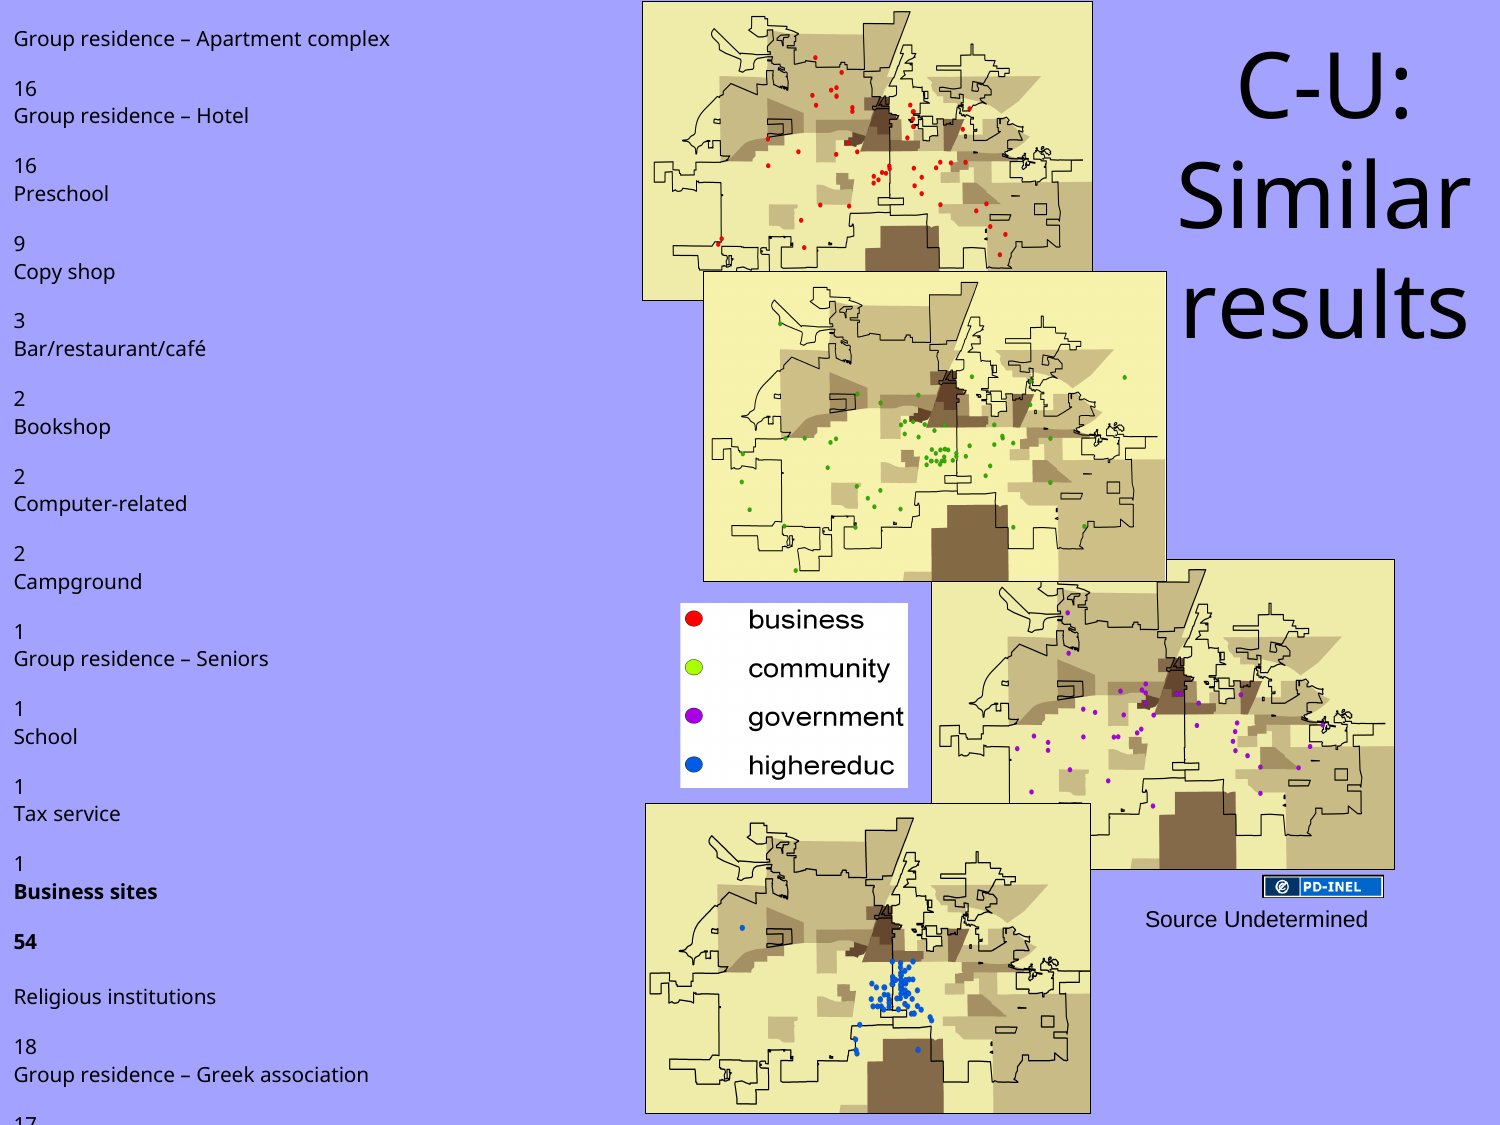

Group residence – Apartment complex	16
Group residence – Hotel	16
Preschool	9
Copy shop	3
Bar/restaurant/café	2
Bookshop	2
Computer-related	2
Campground	1
Group residence – Seniors	1
School	1
Tax service	1
Business sites 	54
Religious institutions	18
Group residence – Greek association	17
K-12 School – Private	12
Association	9
Social agency	4
Preschool	2
Adult education	1
Group residence – Seniors	1
Group residence – Students	1
Group residence – Campus/religious	1
Hospital	1
Community sites 	67
K-12 School – Public	33
Library	4
Park	3
Group residence – Apartment complex	1
K-12 School – Adult education	1
Government sites 	42
University	80
Community college	1
Seminary	1
Higher education sites 	82
All sites	245
C-U:
Similar
results
Source Undetermined